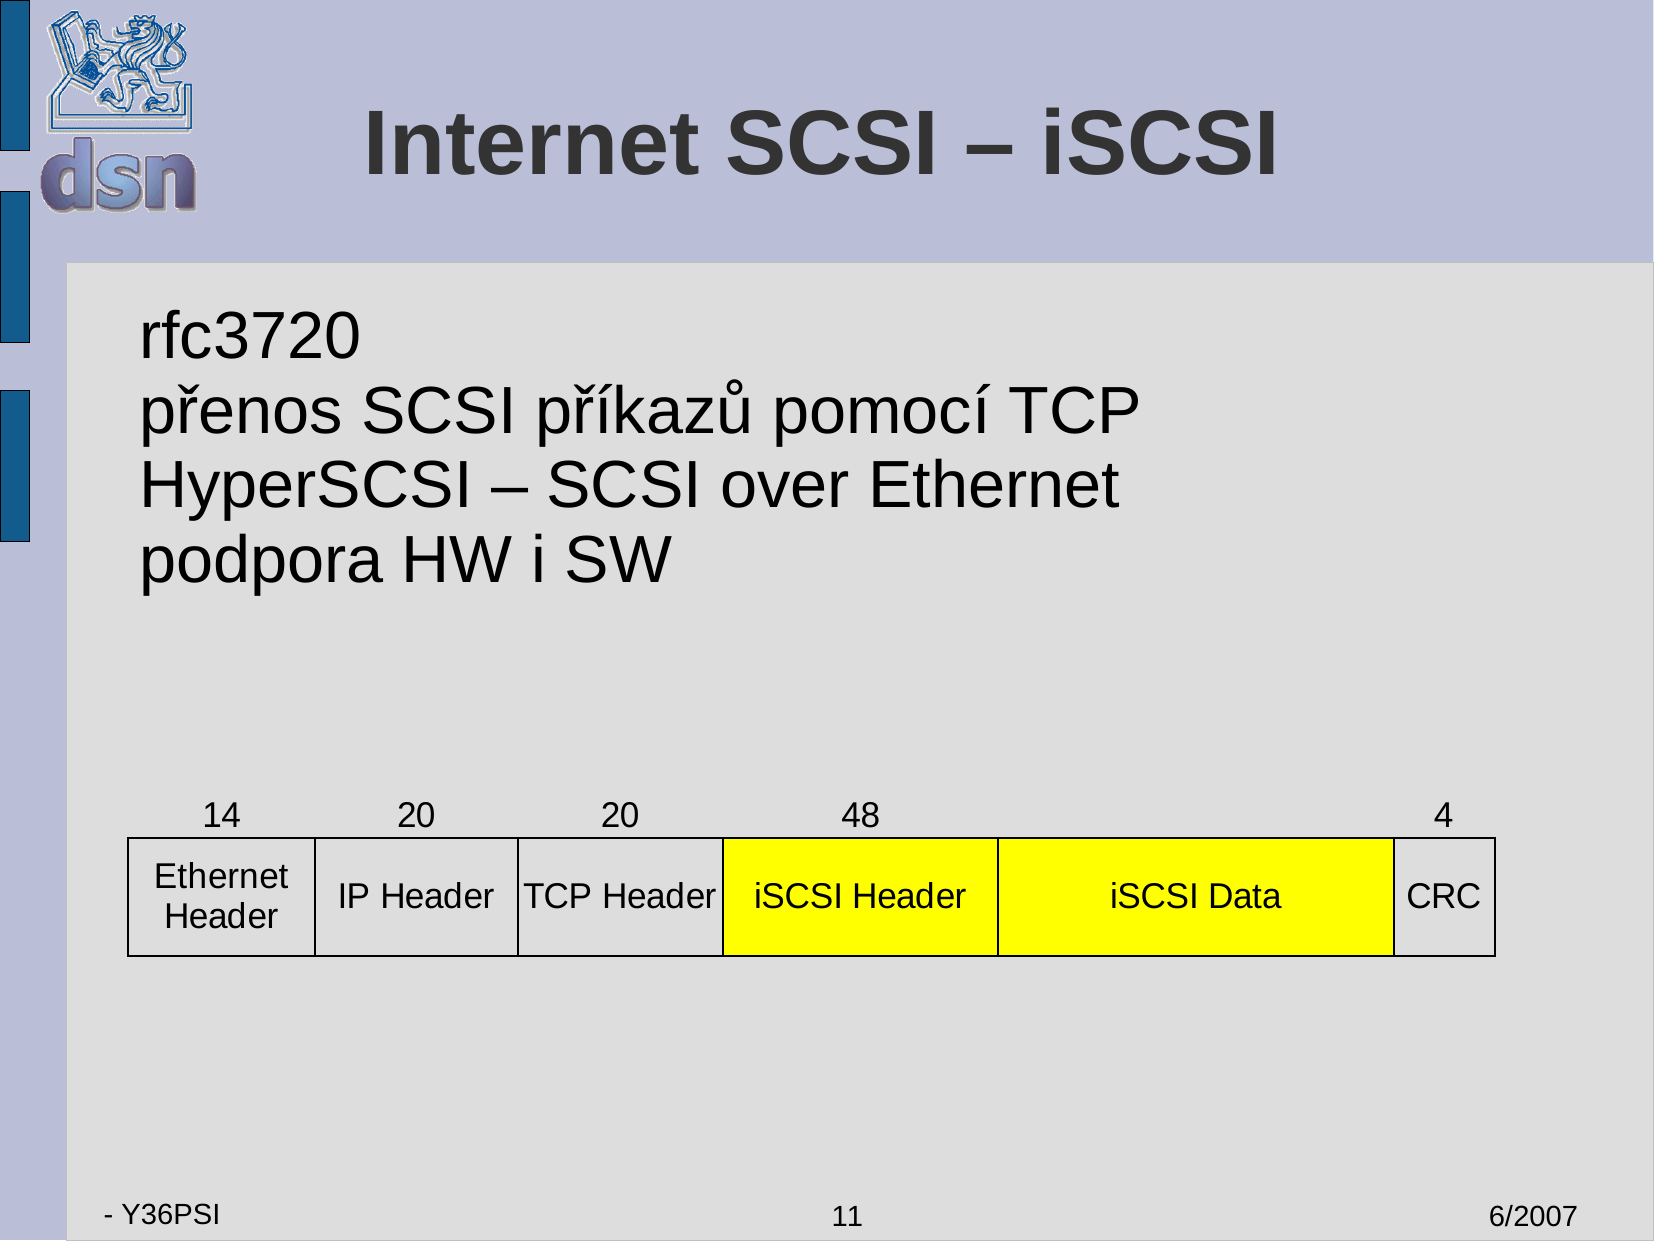

# Internet SCSI – iSCSI
rfc3720
přenos SCSI příkazů pomocí TCP
HyperSCSI – SCSI over Ethernet
podpora HW i SW